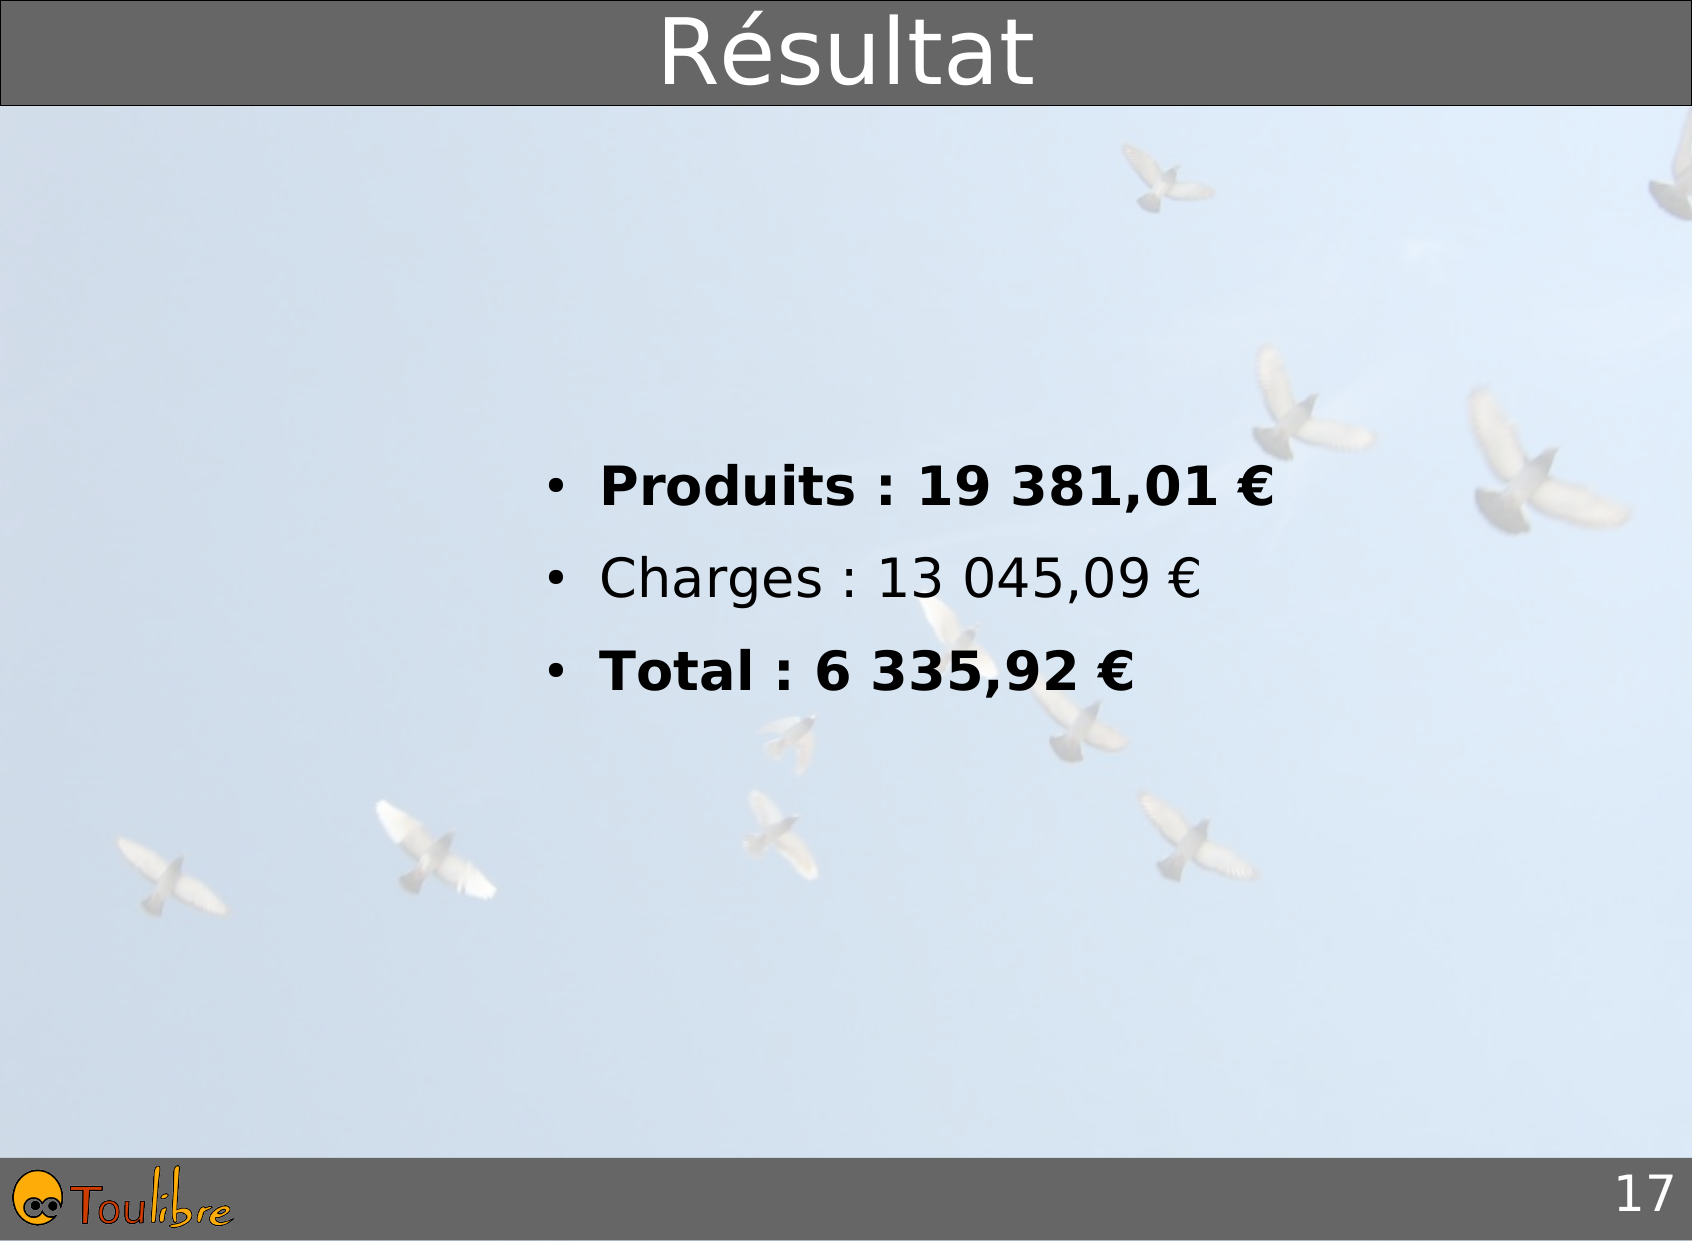

# Résultat
Produits : 19 381,01 €
Charges : 13 045,09 €
Total : 6 335,92 €